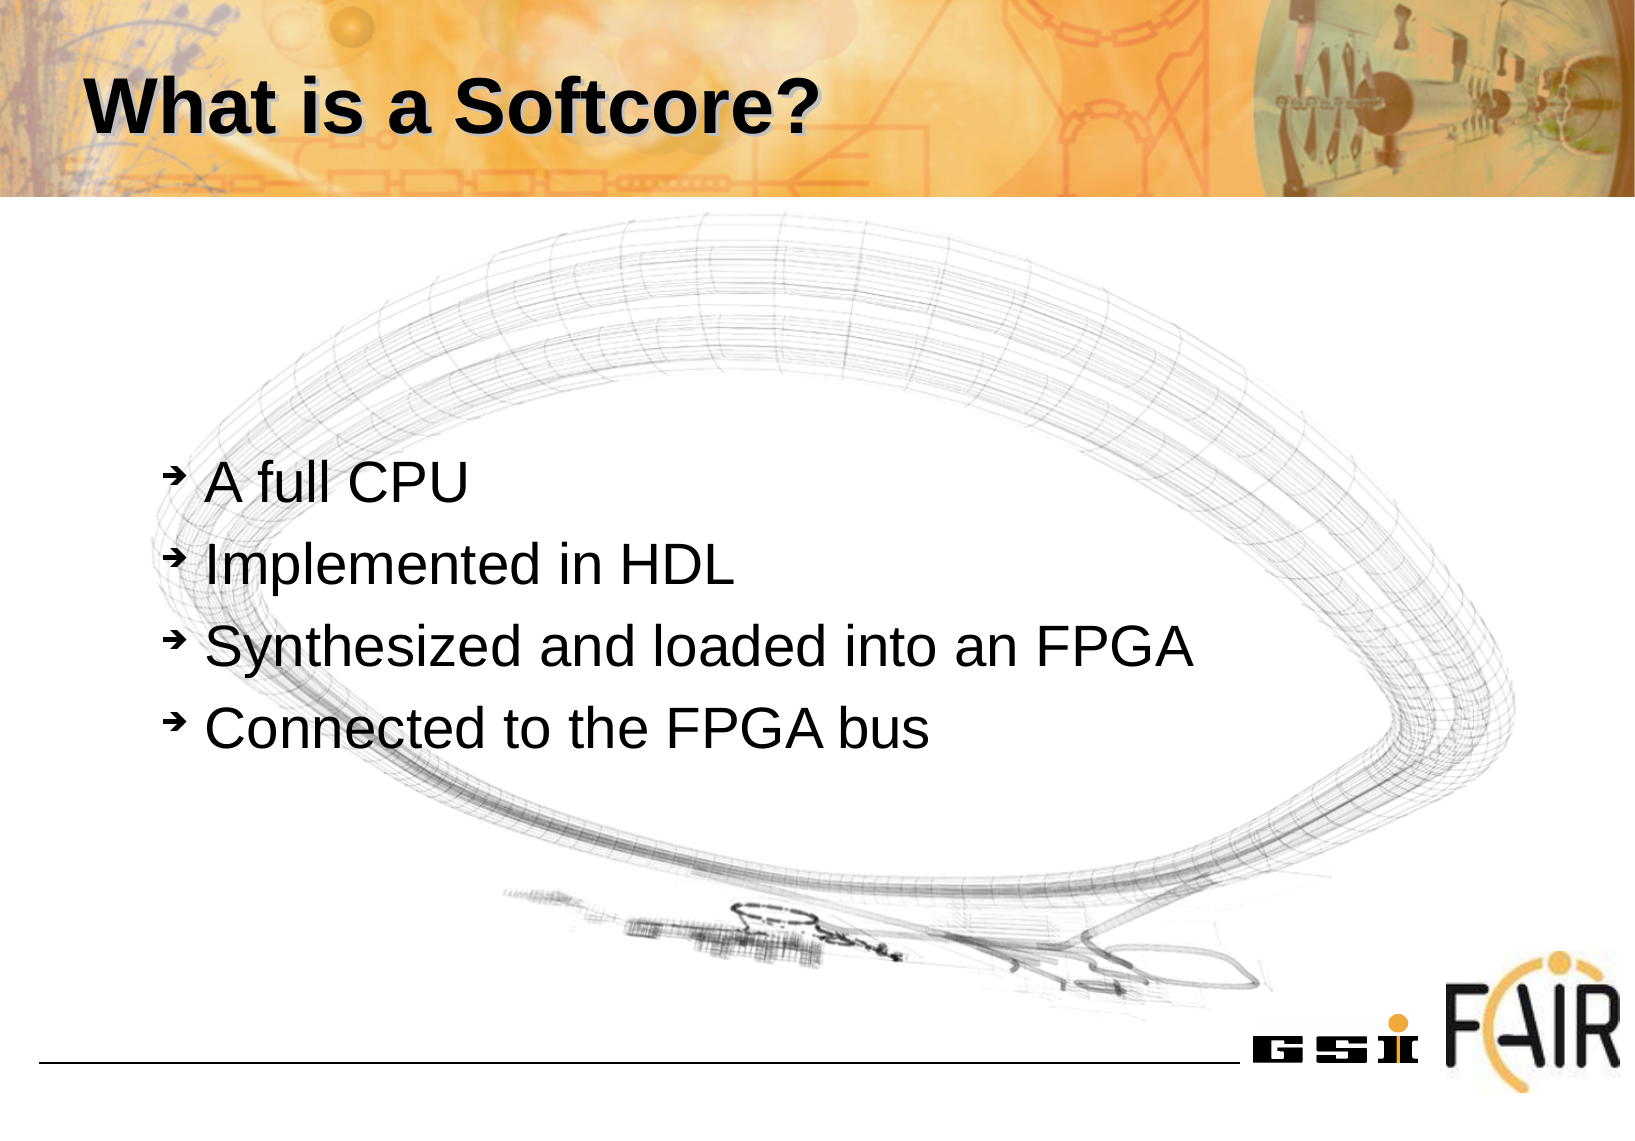

# What is a Softcore?
 A full CPU
 Implemented in HDL
 Synthesized and loaded into an FPGA
 Connected to the FPGA bus